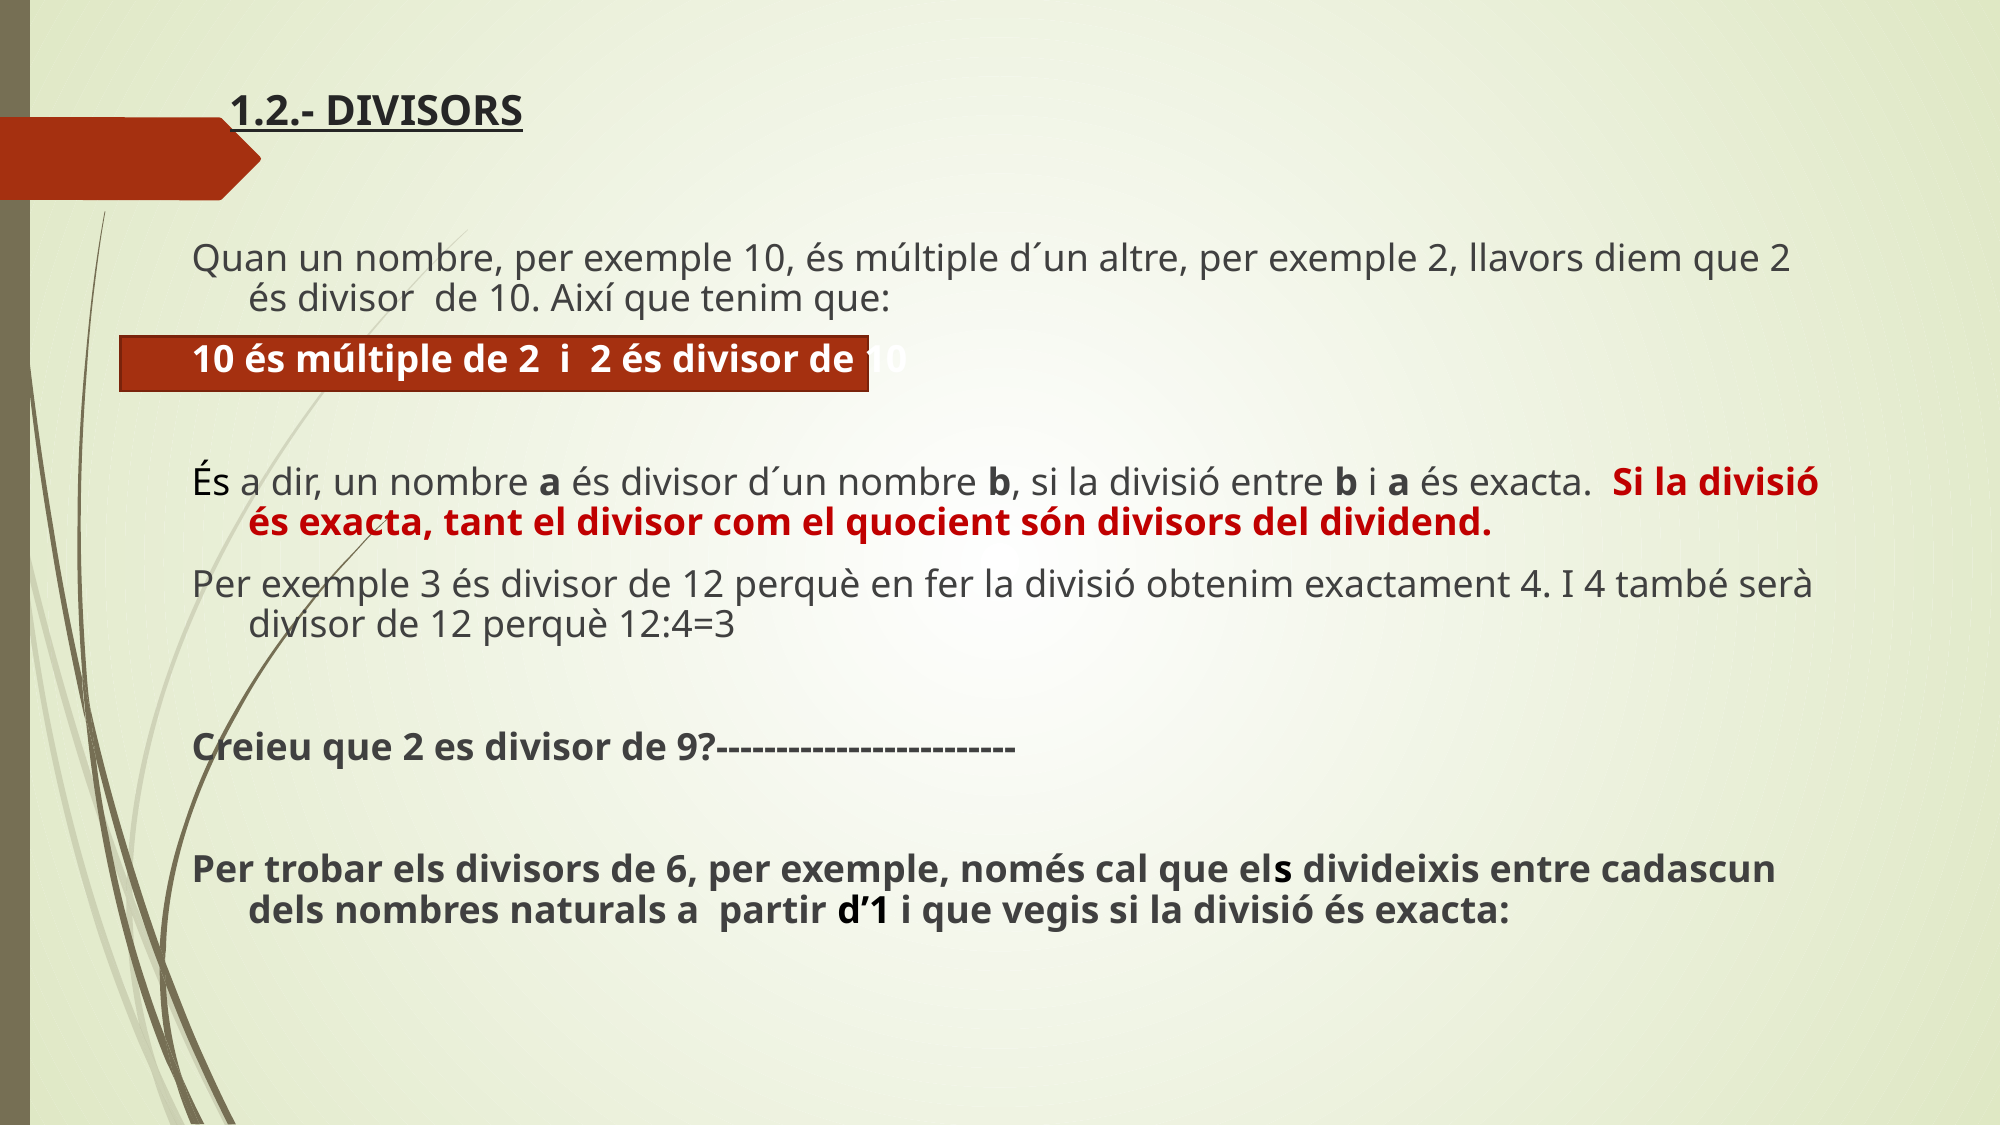

# 1.2.- DIVISORS
Quan un nombre, per exemple 10, és múltiple d´un altre, per exemple 2, llavors diem que 2 és divisor de 10. Així que tenim que:
10 és múltiple de 2 i 2 és divisor de 10
És a dir, un nombre a és divisor d´un nombre b, si la divisió entre b i a és exacta. Si la divisió és exacta, tant el divisor com el quocient són divisors del dividend.
Per exemple 3 és divisor de 12 perquè en fer la divisió obtenim exactament 4. I 4 també serà divisor de 12 perquè 12:4=3
Creieu que 2 es divisor de 9?-------------------------
Per trobar els divisors de 6, per exemple, només cal que els divideixis entre cadascun dels nombres naturals a partir d’1 i que vegis si la divisió és exacta: